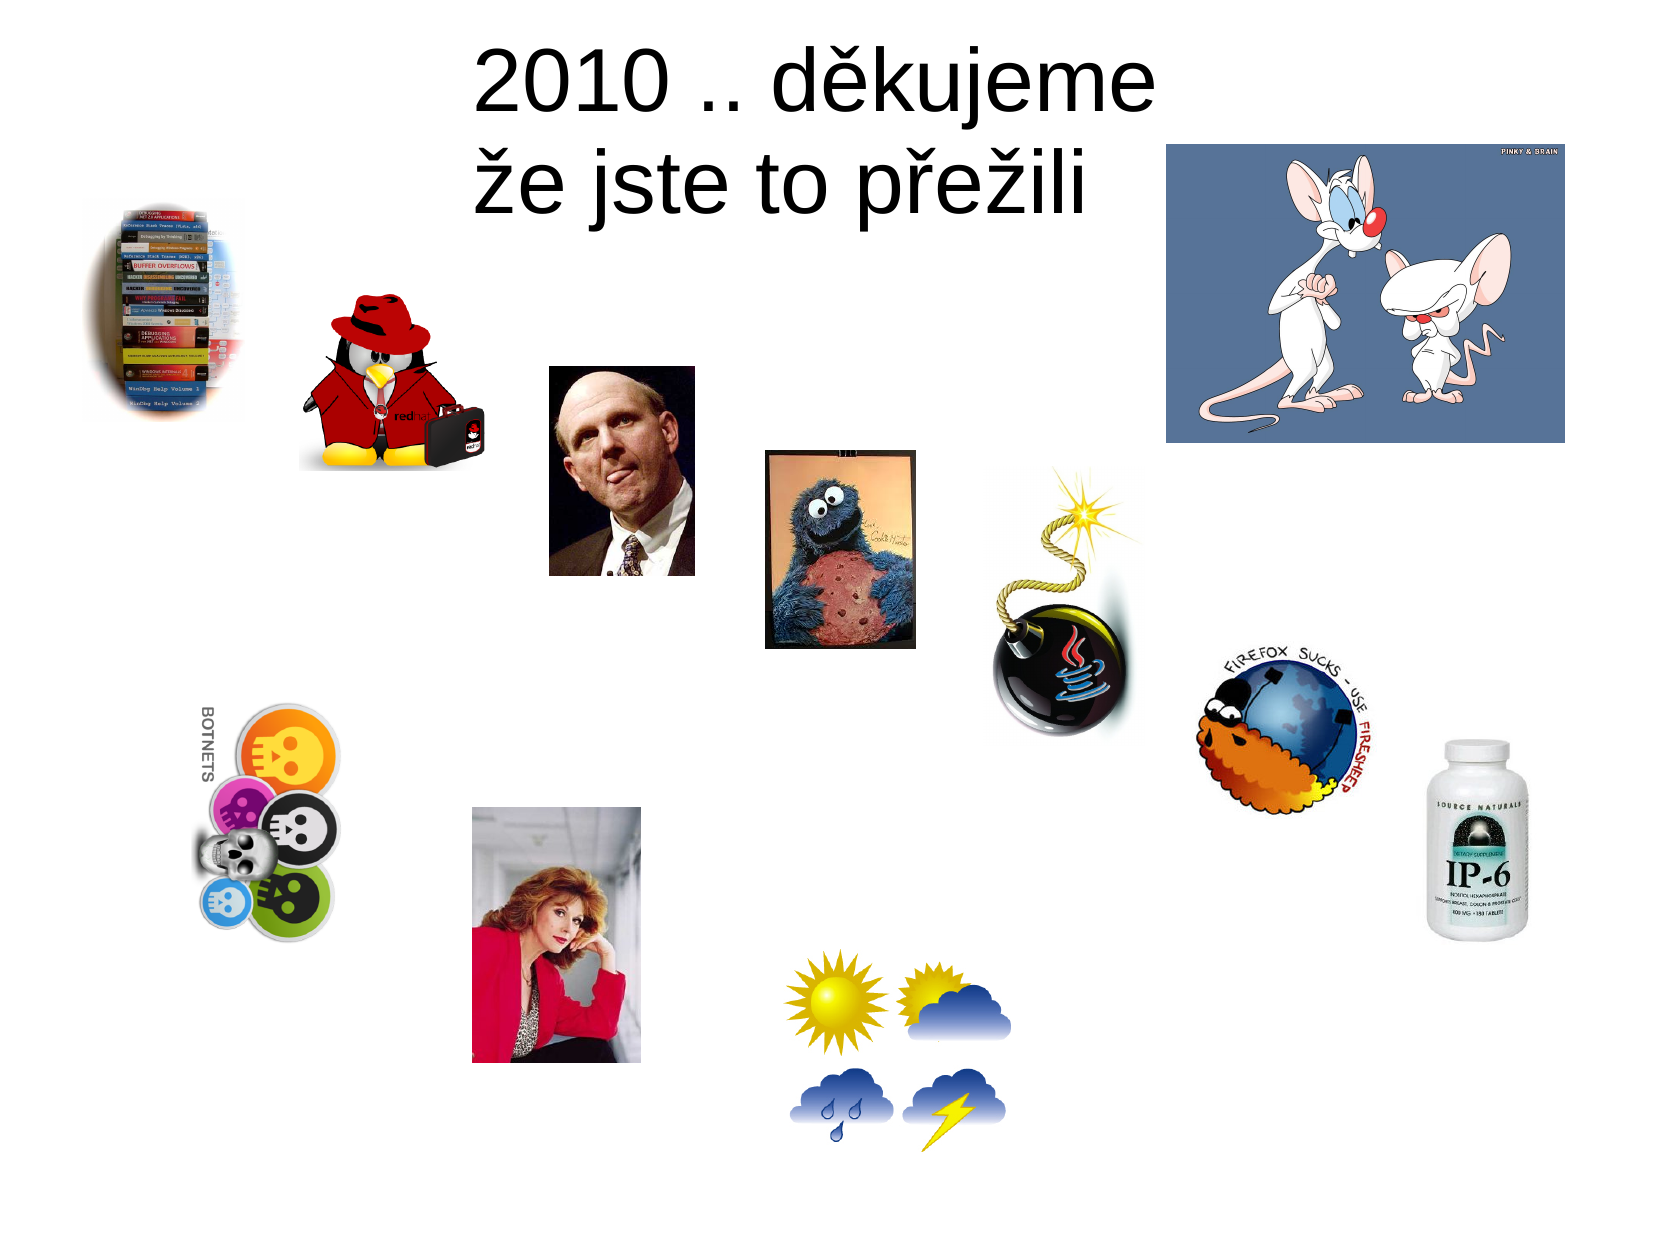

# 2010 .. děkujeme že jste to přežili